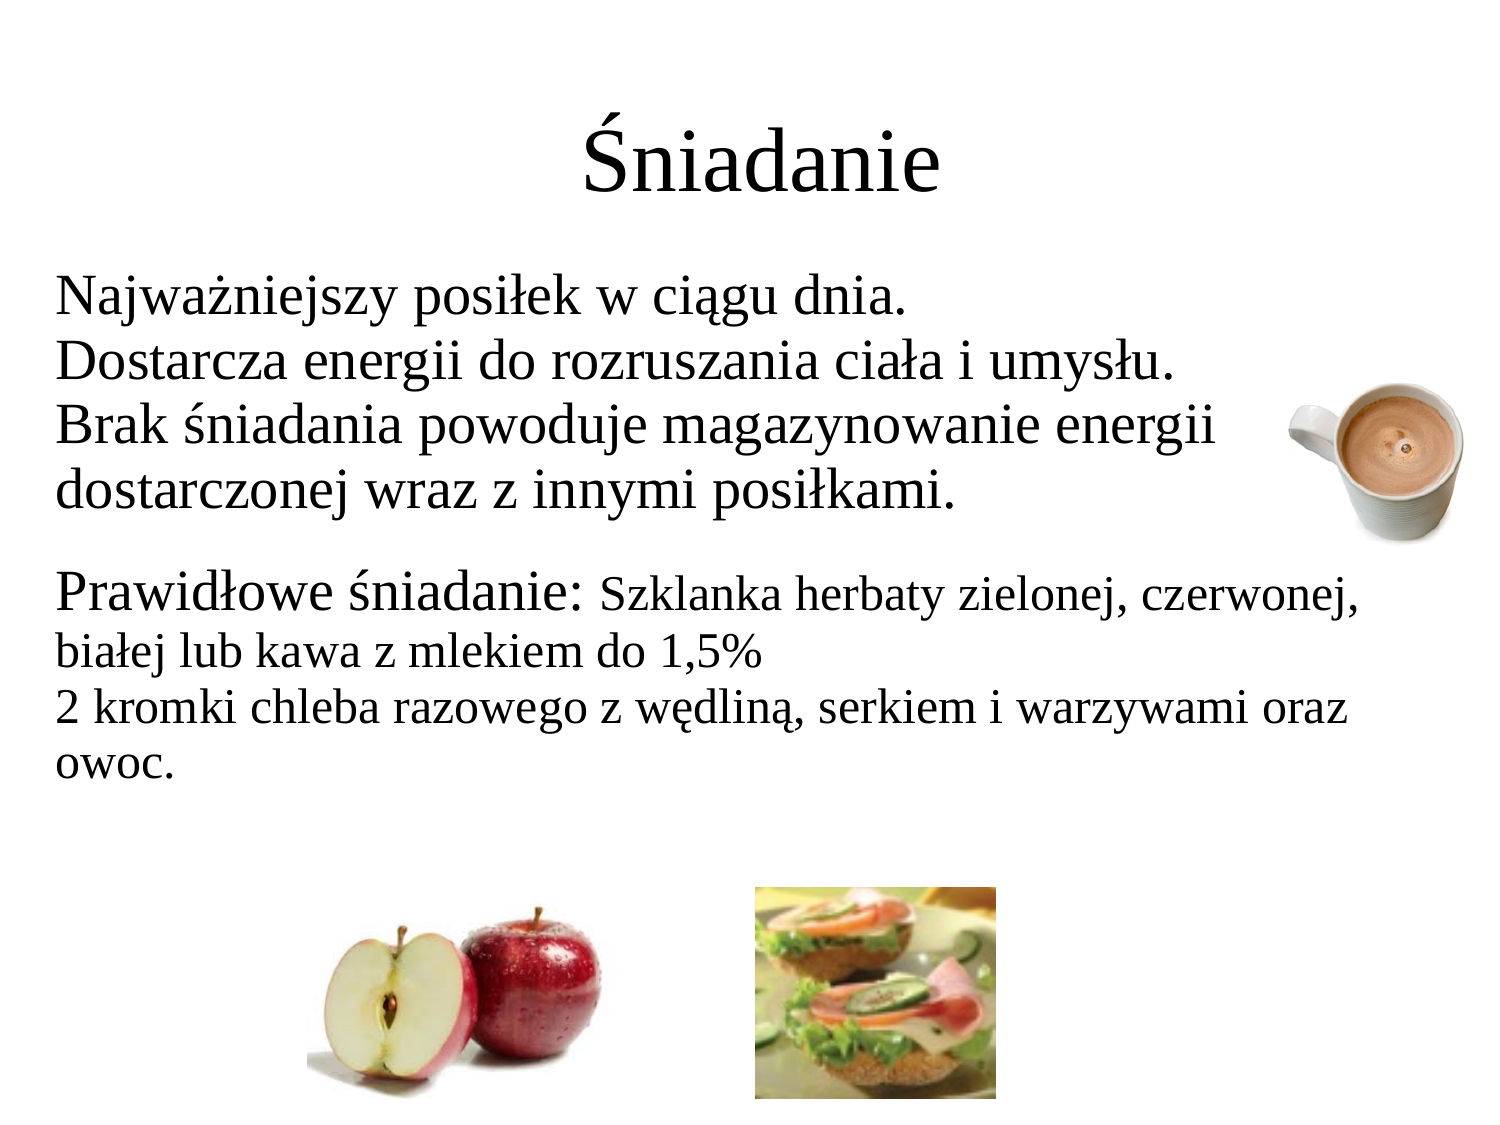

Śniadanie
Najważniejszy posiłek w ciągu dnia.
Dostarcza energii do rozruszania ciała i umysłu.
Brak śniadania powoduje magazynowanie energii dostarczonej wraz z innymi posiłkami.
Prawidłowe śniadanie: Szklanka herbaty zielonej, czerwonej, białej lub kawa z mlekiem do 1,5%
2 kromki chleba razowego z wędliną, serkiem i warzywami oraz
owoc.